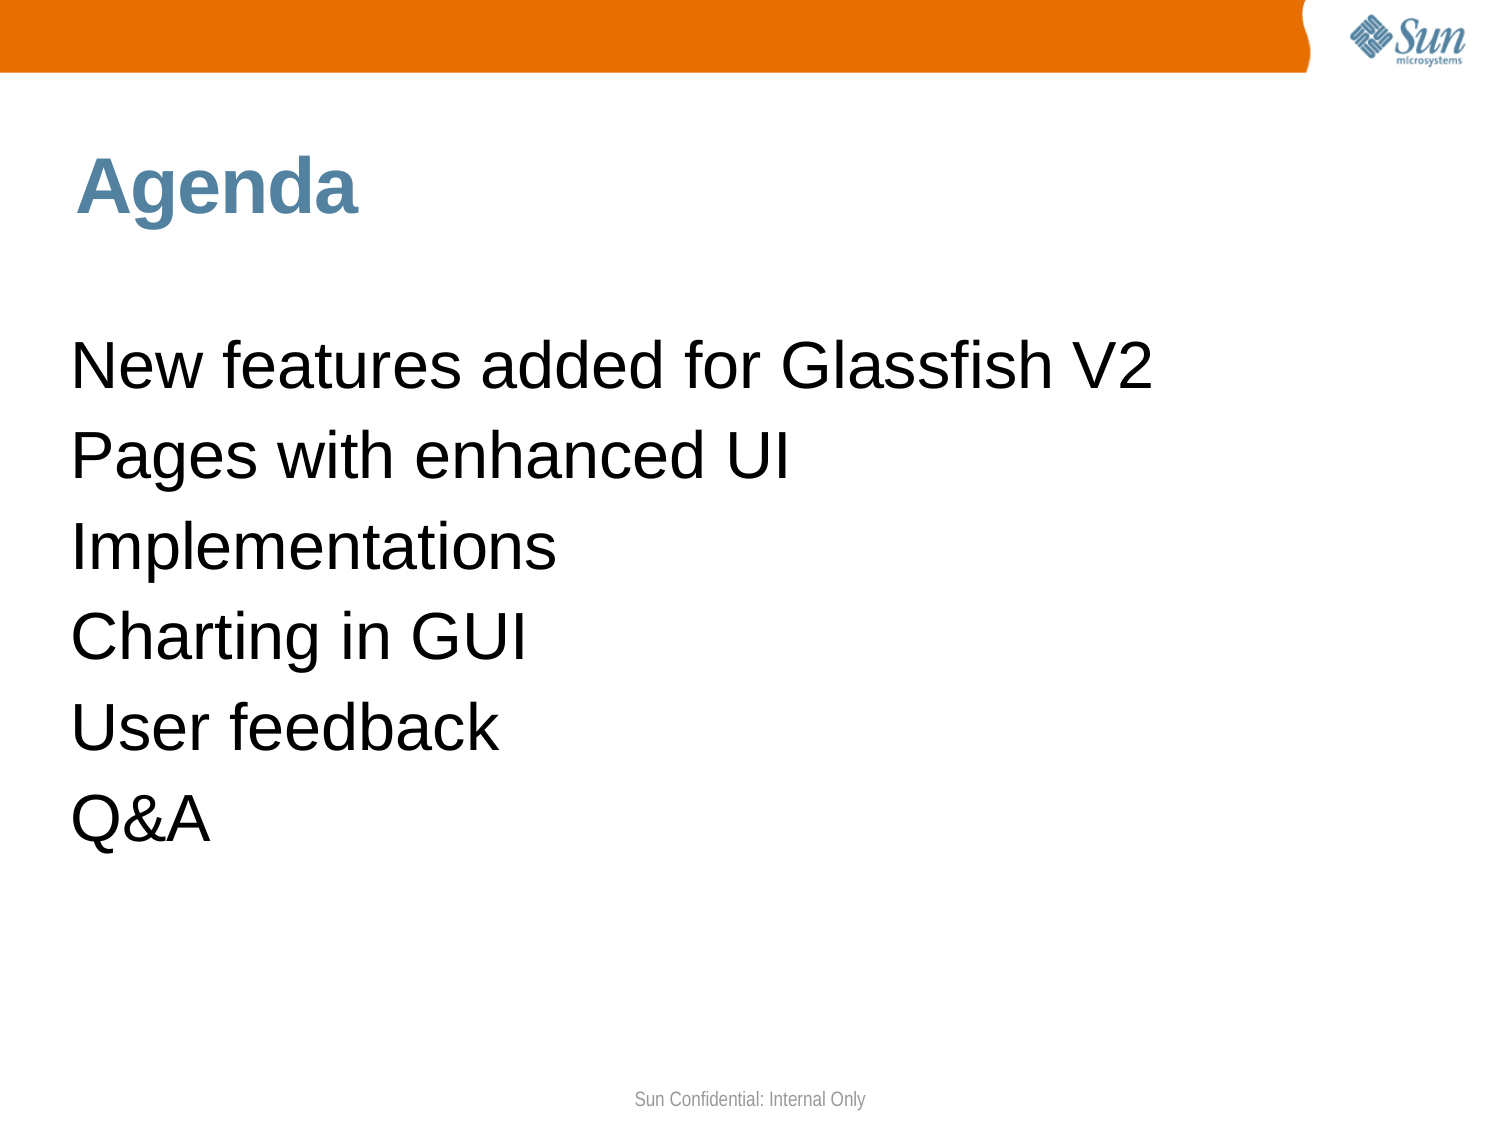

# Agenda
New features added for Glassfish V2
Pages with enhanced UI
Implementations
Charting in GUI
User feedback
Q&A